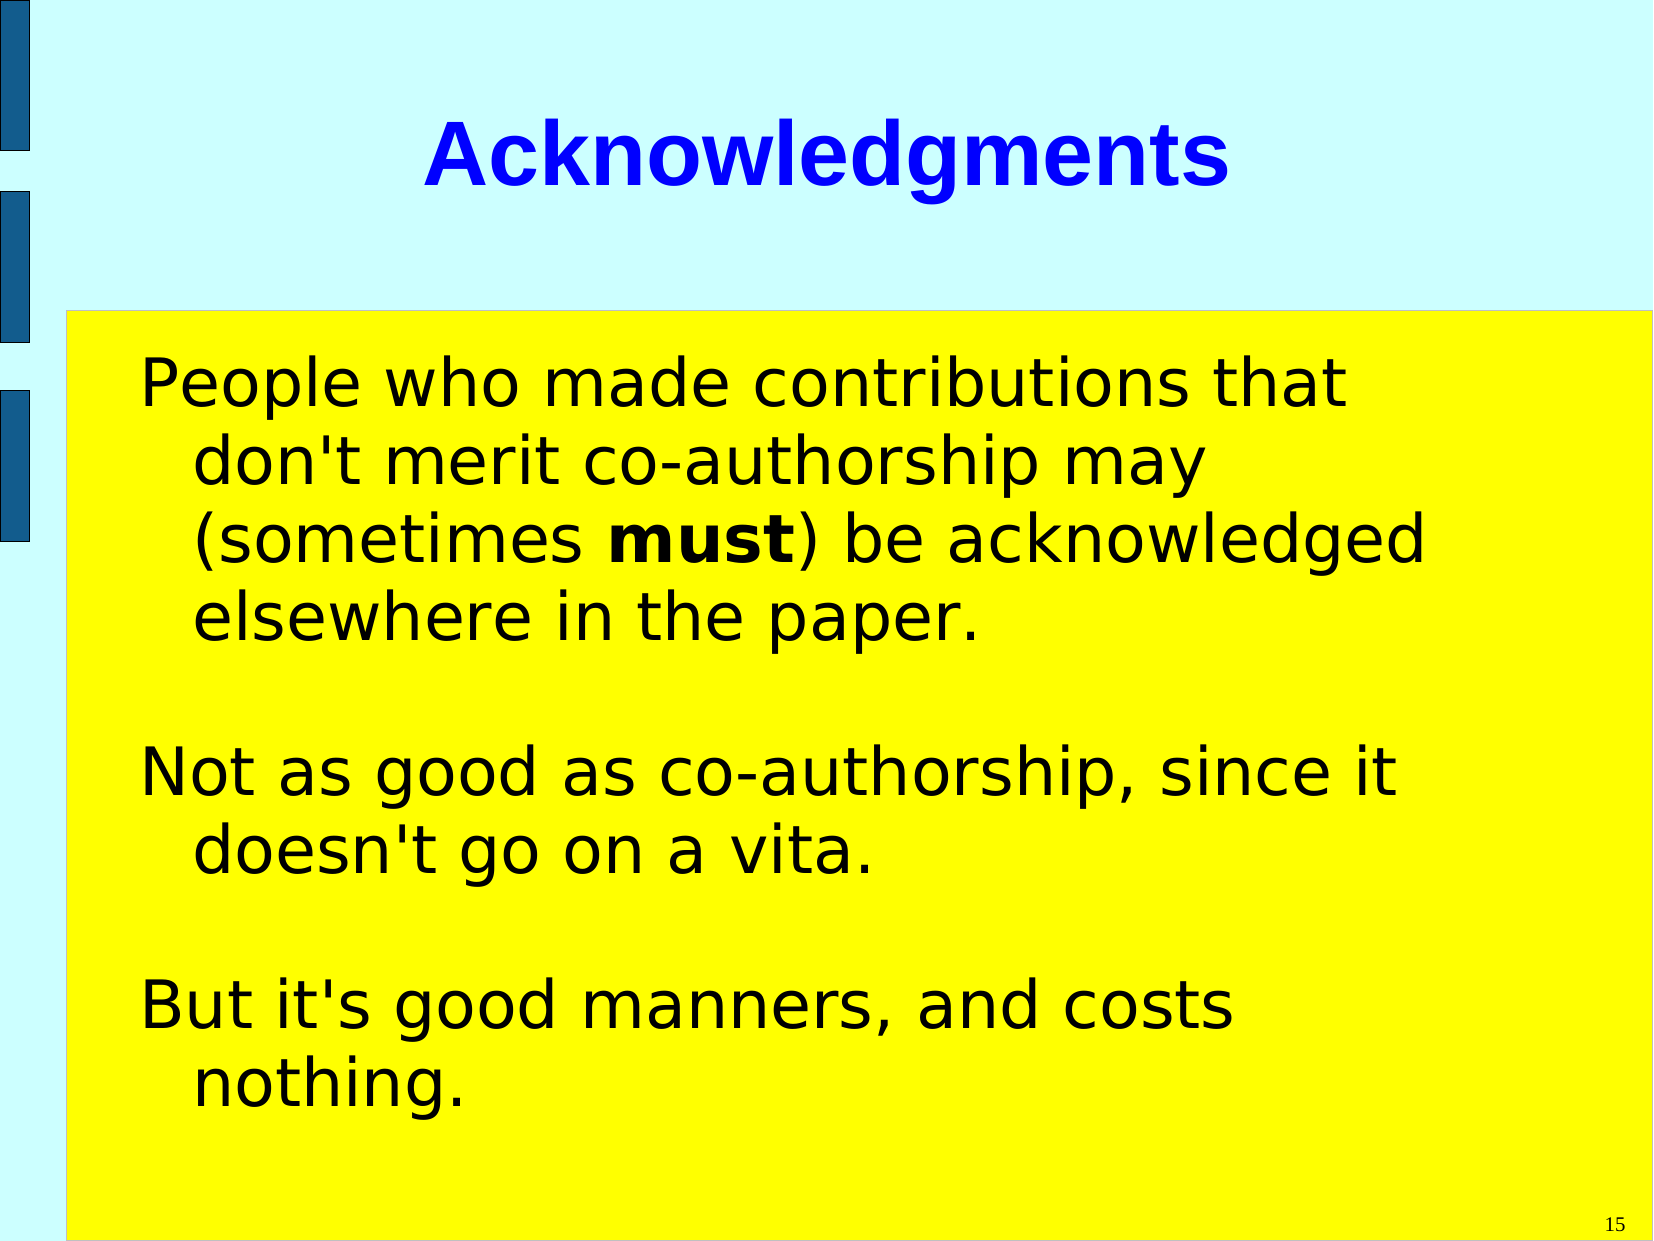

# Acknowledgments
People who made contributions that don't merit co-authorship may (sometimes must) be acknowledged elsewhere in the paper.
Not as good as co-authorship, since it doesn't go on a vita.
But it's good manners, and costs nothing.